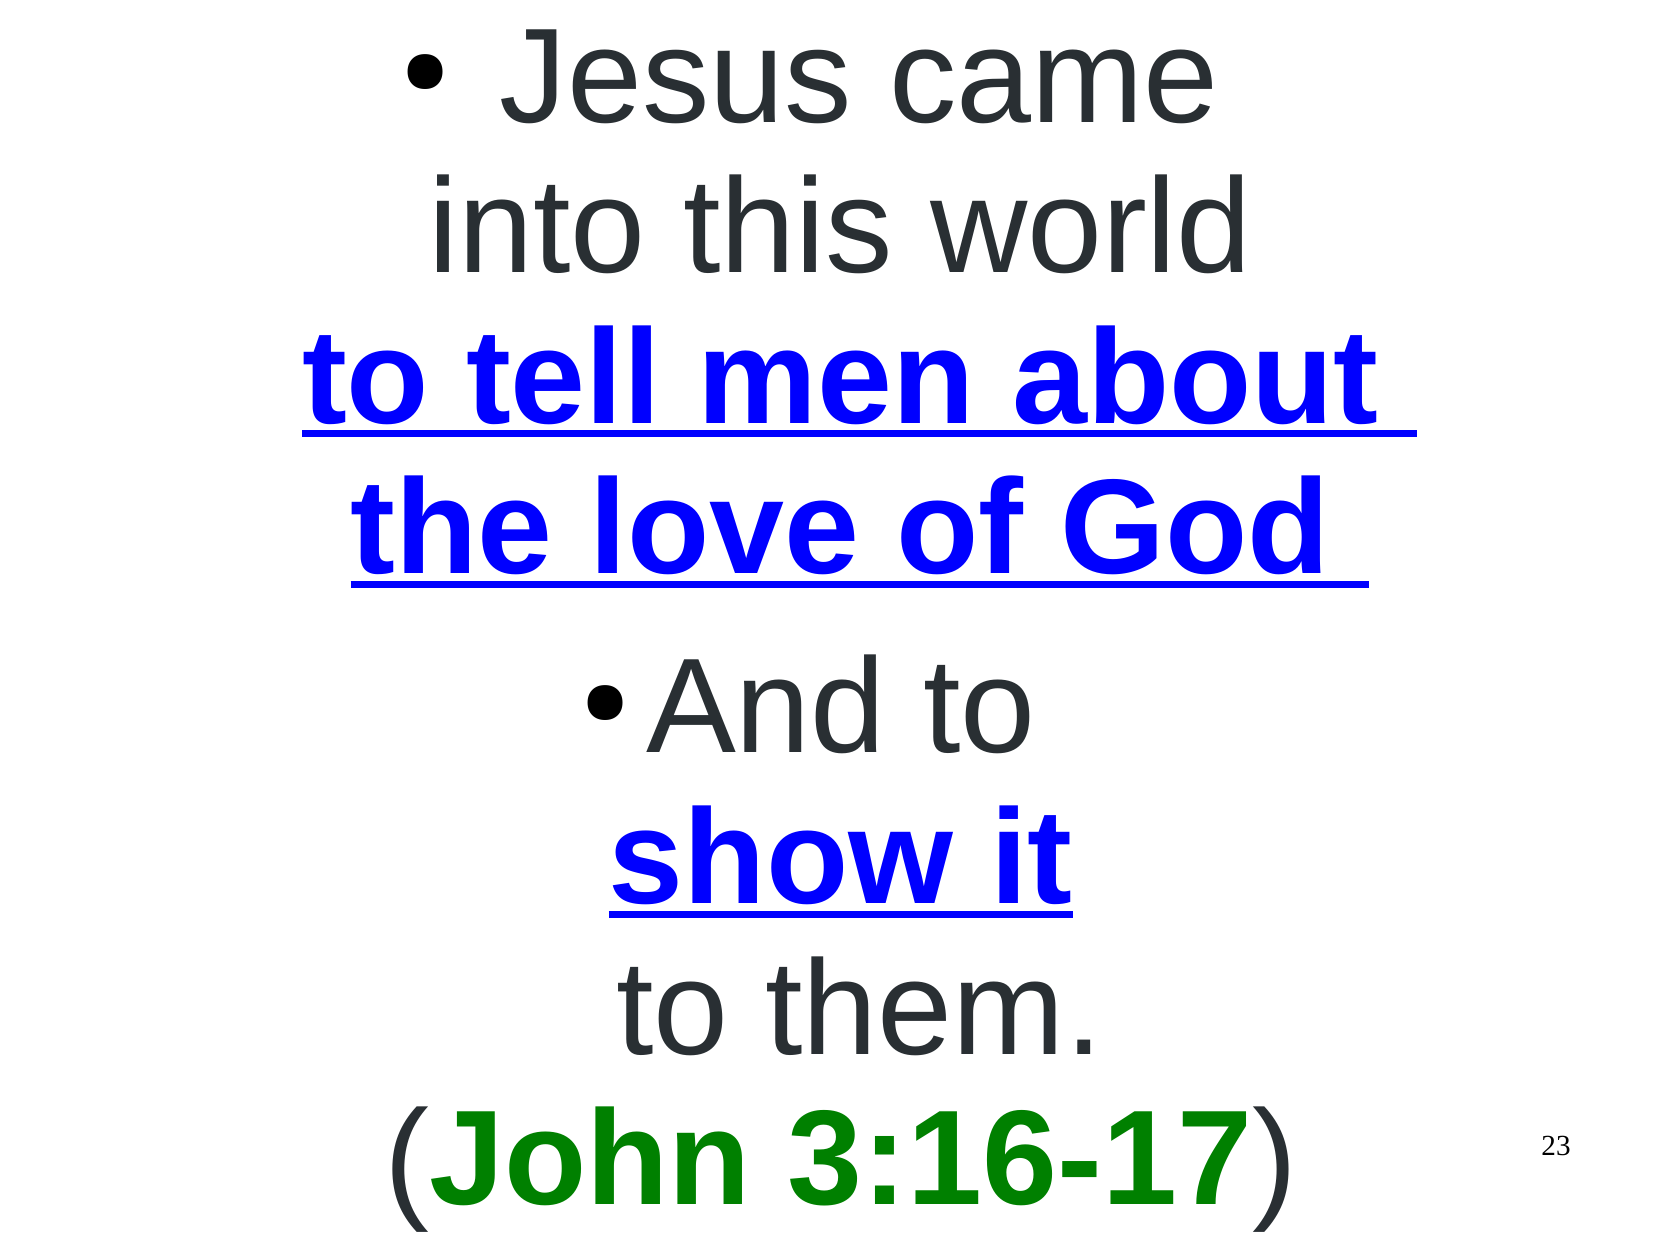

# Jesus came into this world to tell men about the love of God
And to
show it
to them.
(John 3:16-17)
23